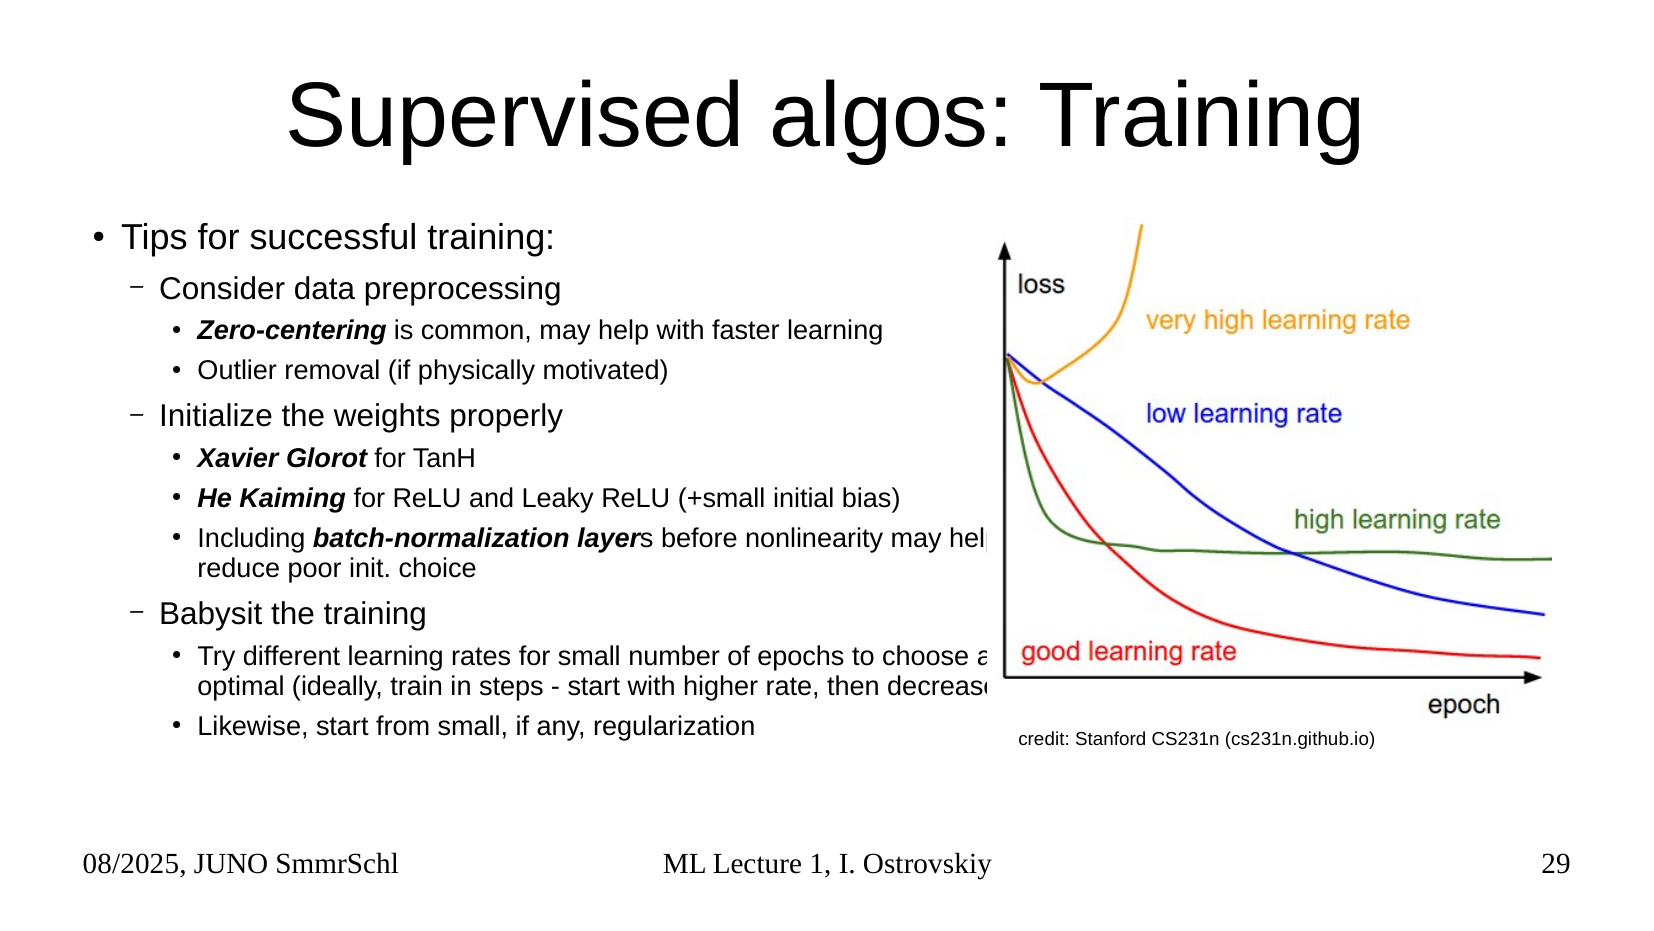

# Supervised algos: Training
Tips for successful training:
Consider data preprocessing
Zero-centering is common, may help with faster learning
Outlier removal (if physically motivated)
Initialize the weights properly
Xavier Glorot for TanH
He Kaiming for ReLU and Leaky ReLU (+small initial bias)
Including batch-normalization layers before nonlinearity may help reduce poor init. choice
Babysit the training
Try different learning rates for small number of epochs to choose an optimal (ideally, train in steps - start with higher rate, then decrease)
Likewise, start from small, if any, regularization
credit: Stanford CS231n (cs231n.github.io)
08/2025, JUNO SmmrSchl
ML Lecture 1, I. Ostrovskiy
29